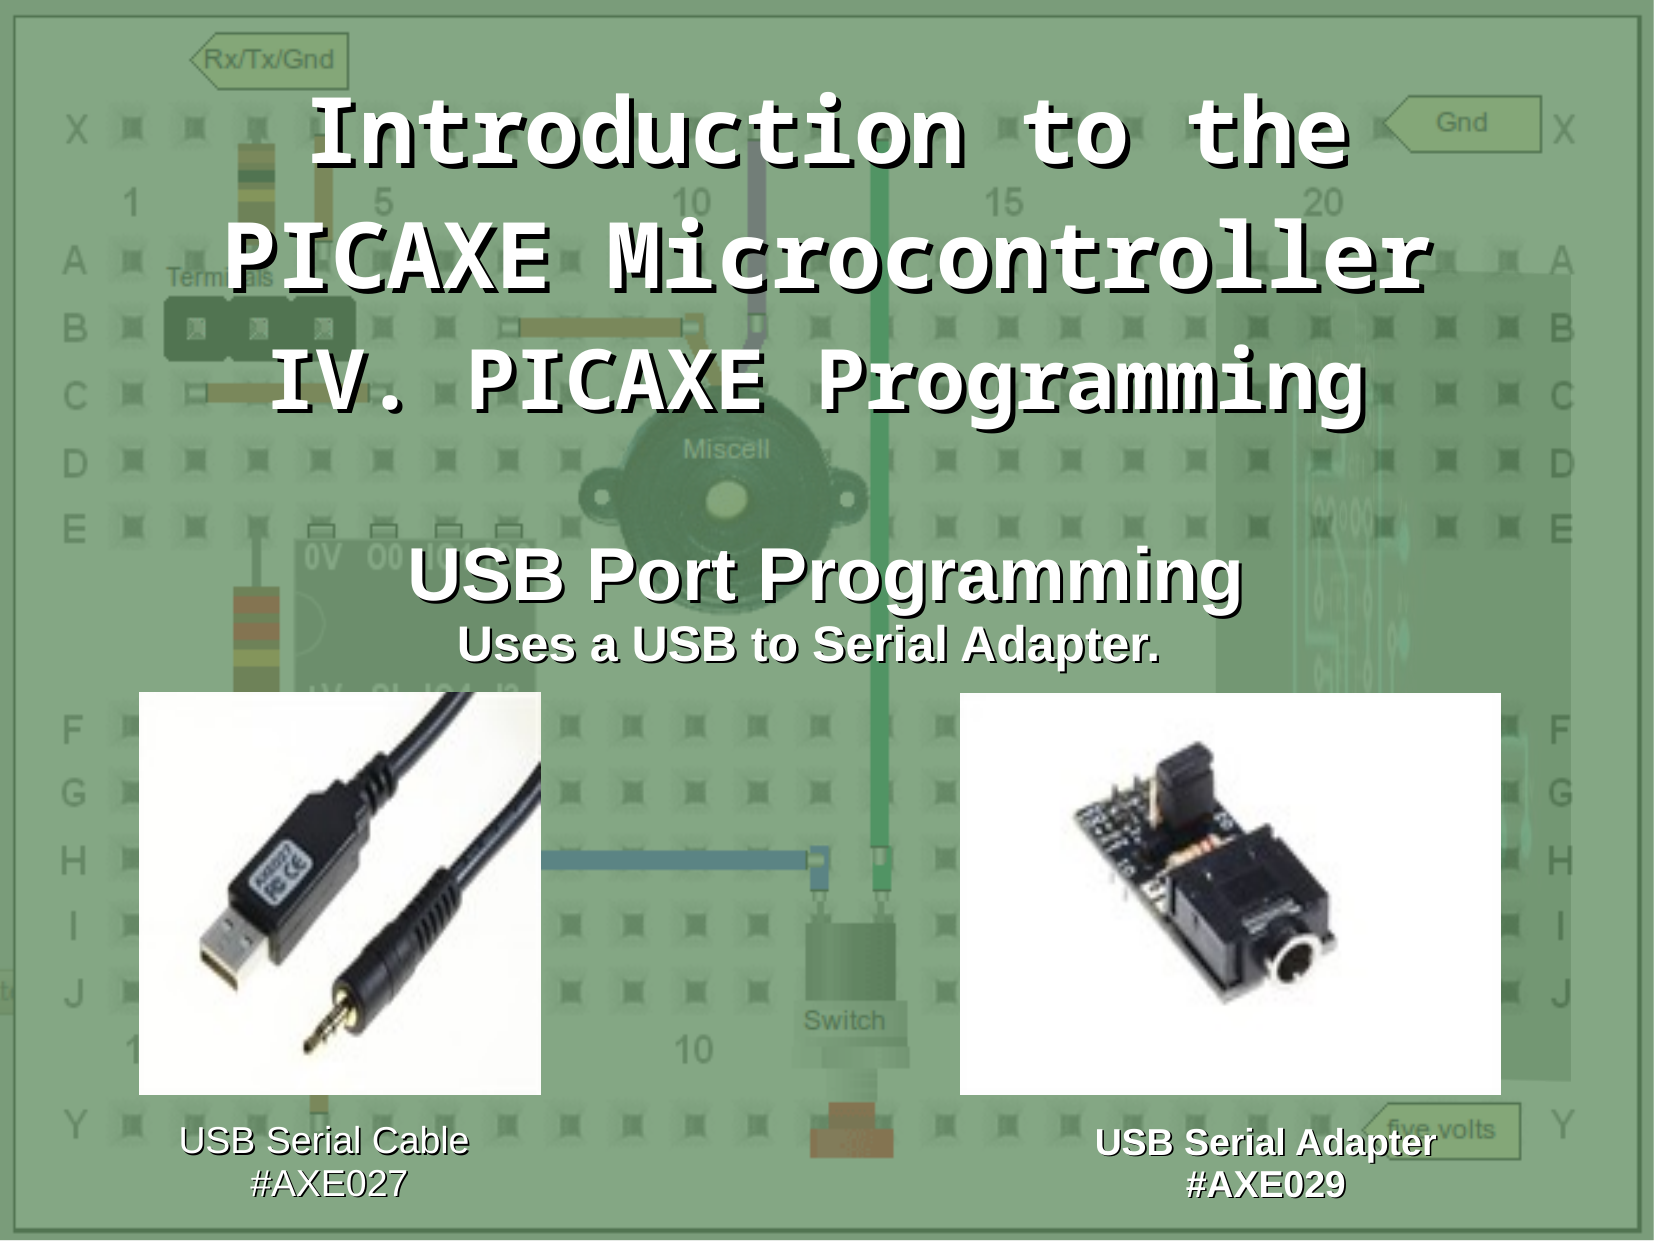

# Introduction to the PICAXE Microcontroller
IV. PICAXE Programming
USB Port Programming
Uses a USB to Serial Adapter.
USB Serial Cable
#AXE027
USB Serial Adapter
#AXE029